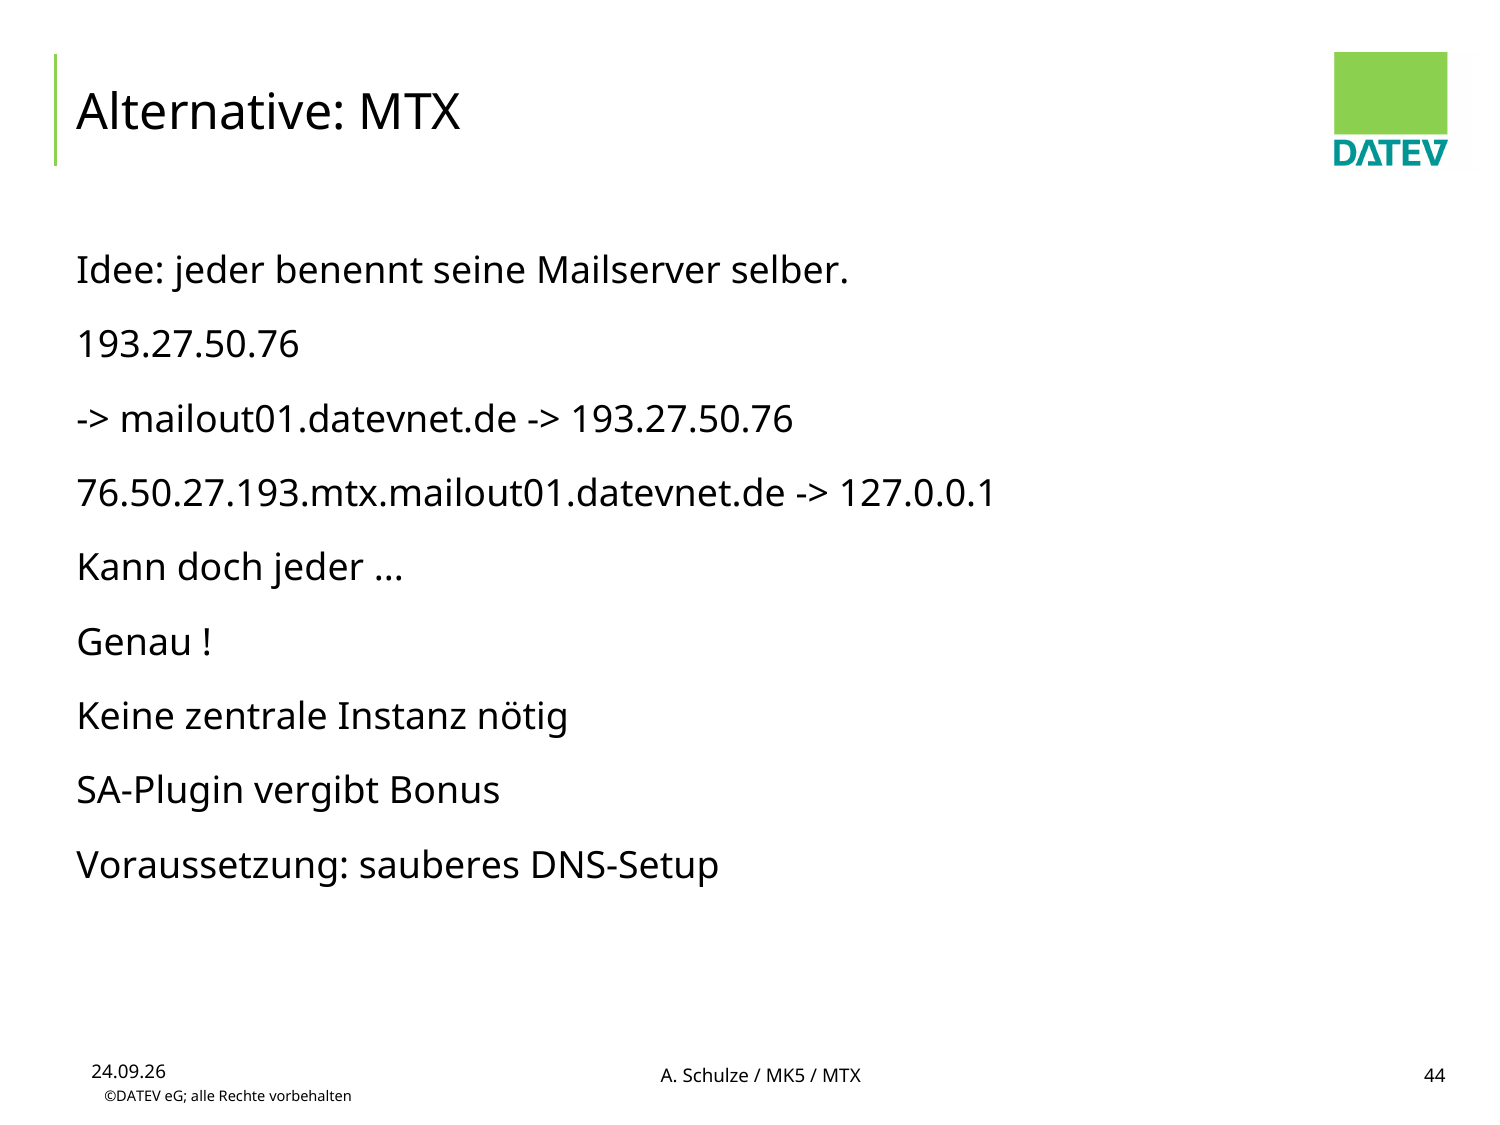

# Alternative: MTX
Idee: jeder benennt seine Mailserver selber.
193.27.50.76
-> mailout01.datevnet.de -> 193.27.50.76
76.50.27.193.mtx.mailout01.datevnet.de -> 127.0.0.1
Kann doch jeder ...
Genau !
Keine zentrale Instanz nötig
SA-Plugin vergibt Bonus
Voraussetzung: sauberes DNS-Setup
A. Schulze / MK5 / MTX
44